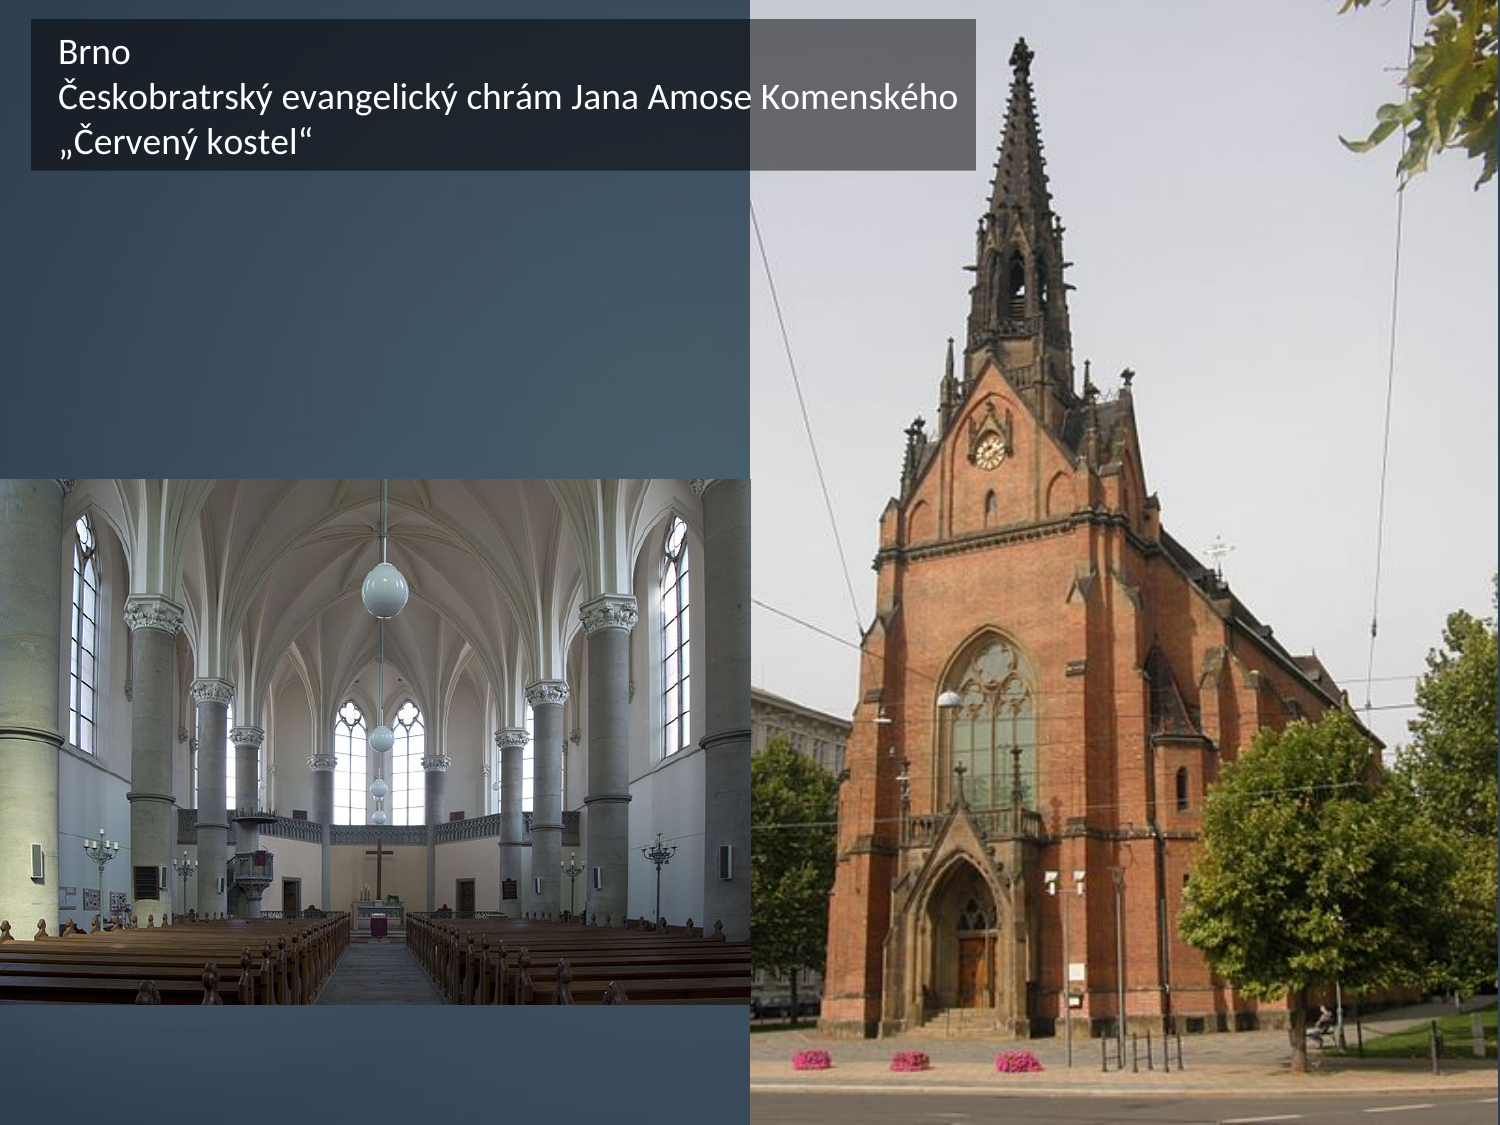

Brno
Českobratrský evangelický chrám Jana Amose Komenského
„Červený kostel“